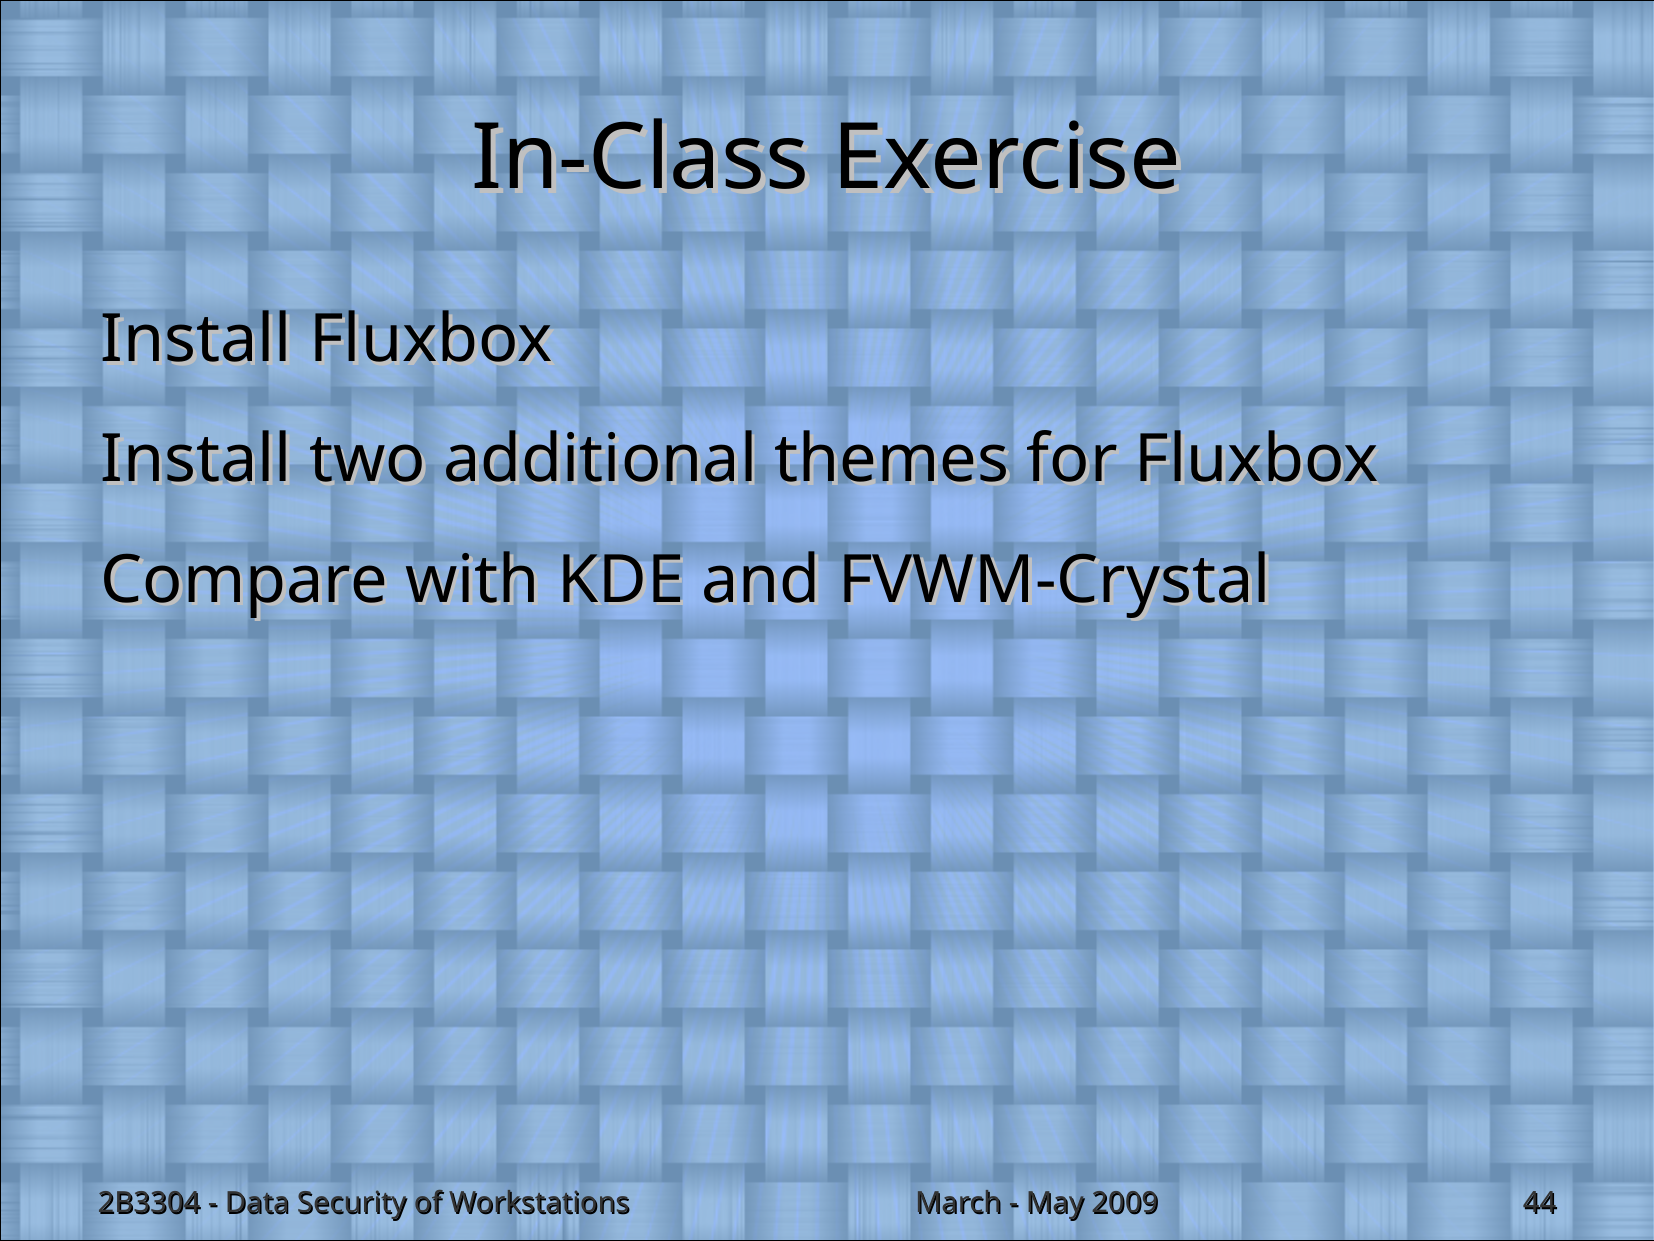

# In-Class Exercise
Install Fluxbox
Install two additional themes for Fluxbox
Compare with KDE and FVWM-Crystal